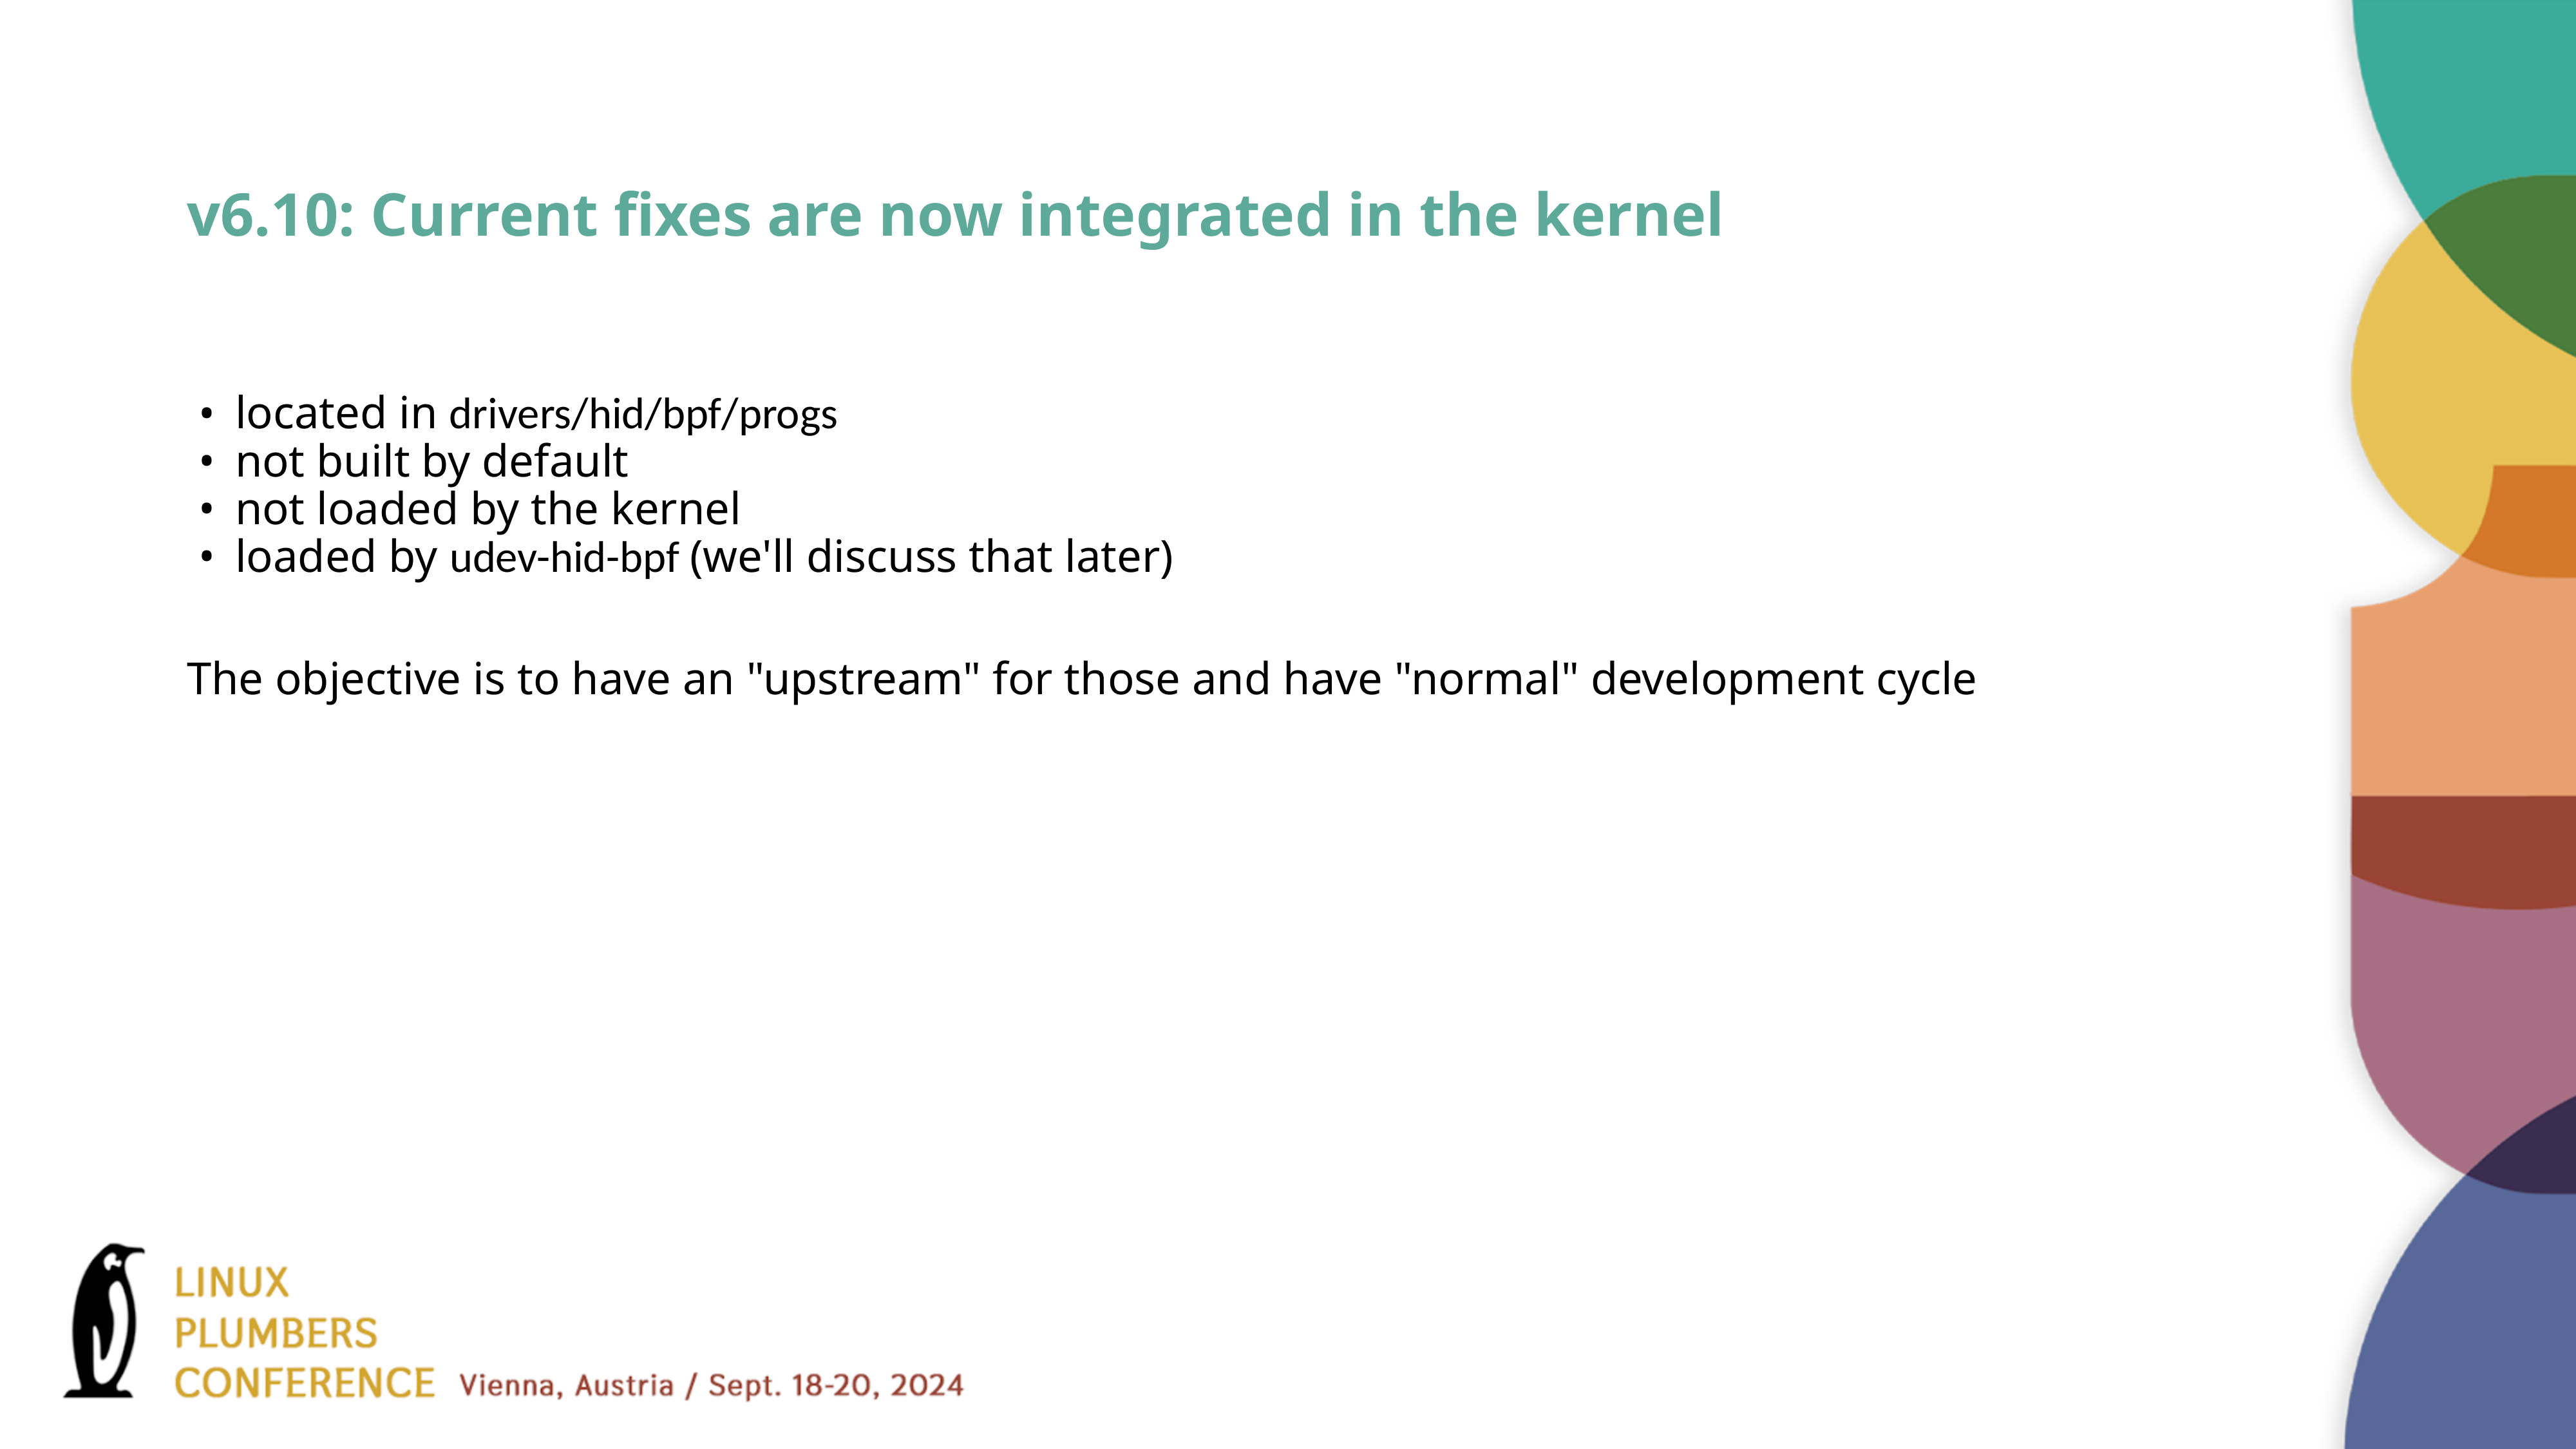

# v6.10: Current fixes are now integrated in the kernel
located in drivers/hid/bpf/progs
not built by default
not loaded by the kernel
loaded by udev-hid-bpf (we'll discuss that later)
The objective is to have an "upstream" for those and have "normal" development cycle